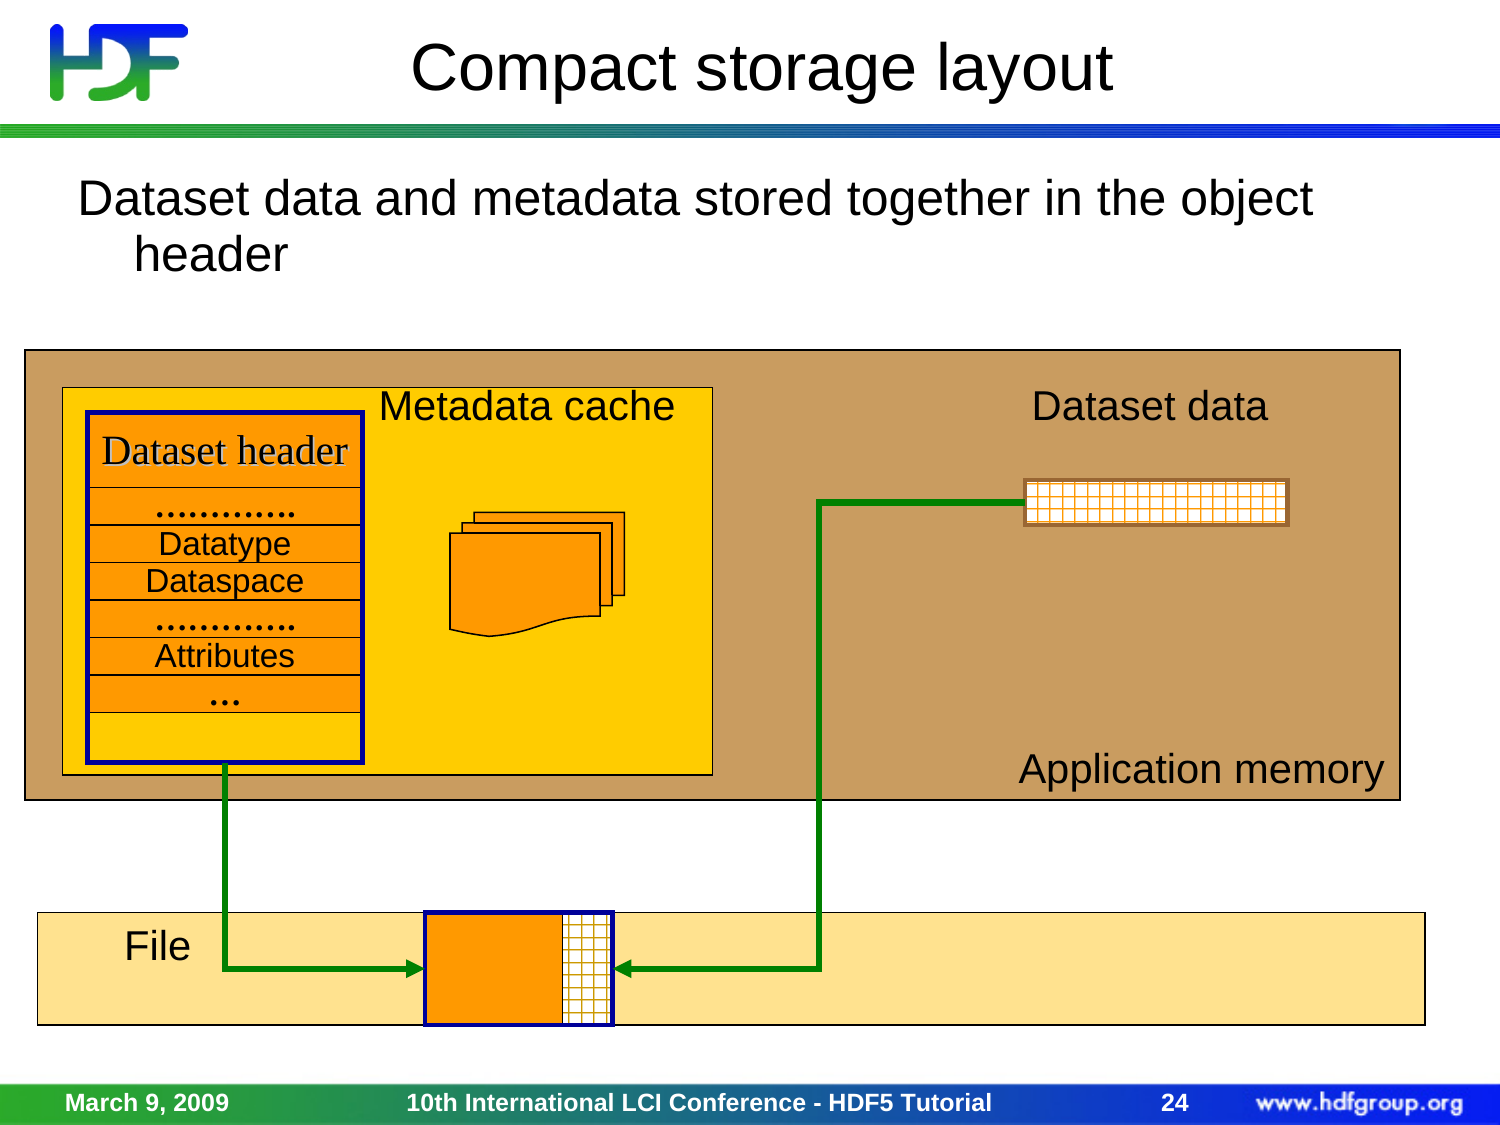

# Compact storage layout
Dataset data and metadata stored together in the object header
Application memory
Metadata cache
Dataset data
Dataset header
………….
Datatype
Dataspace
………….
Attributes
…
File
March 9, 2009
10th International LCI Conference - HDF5 Tutorial